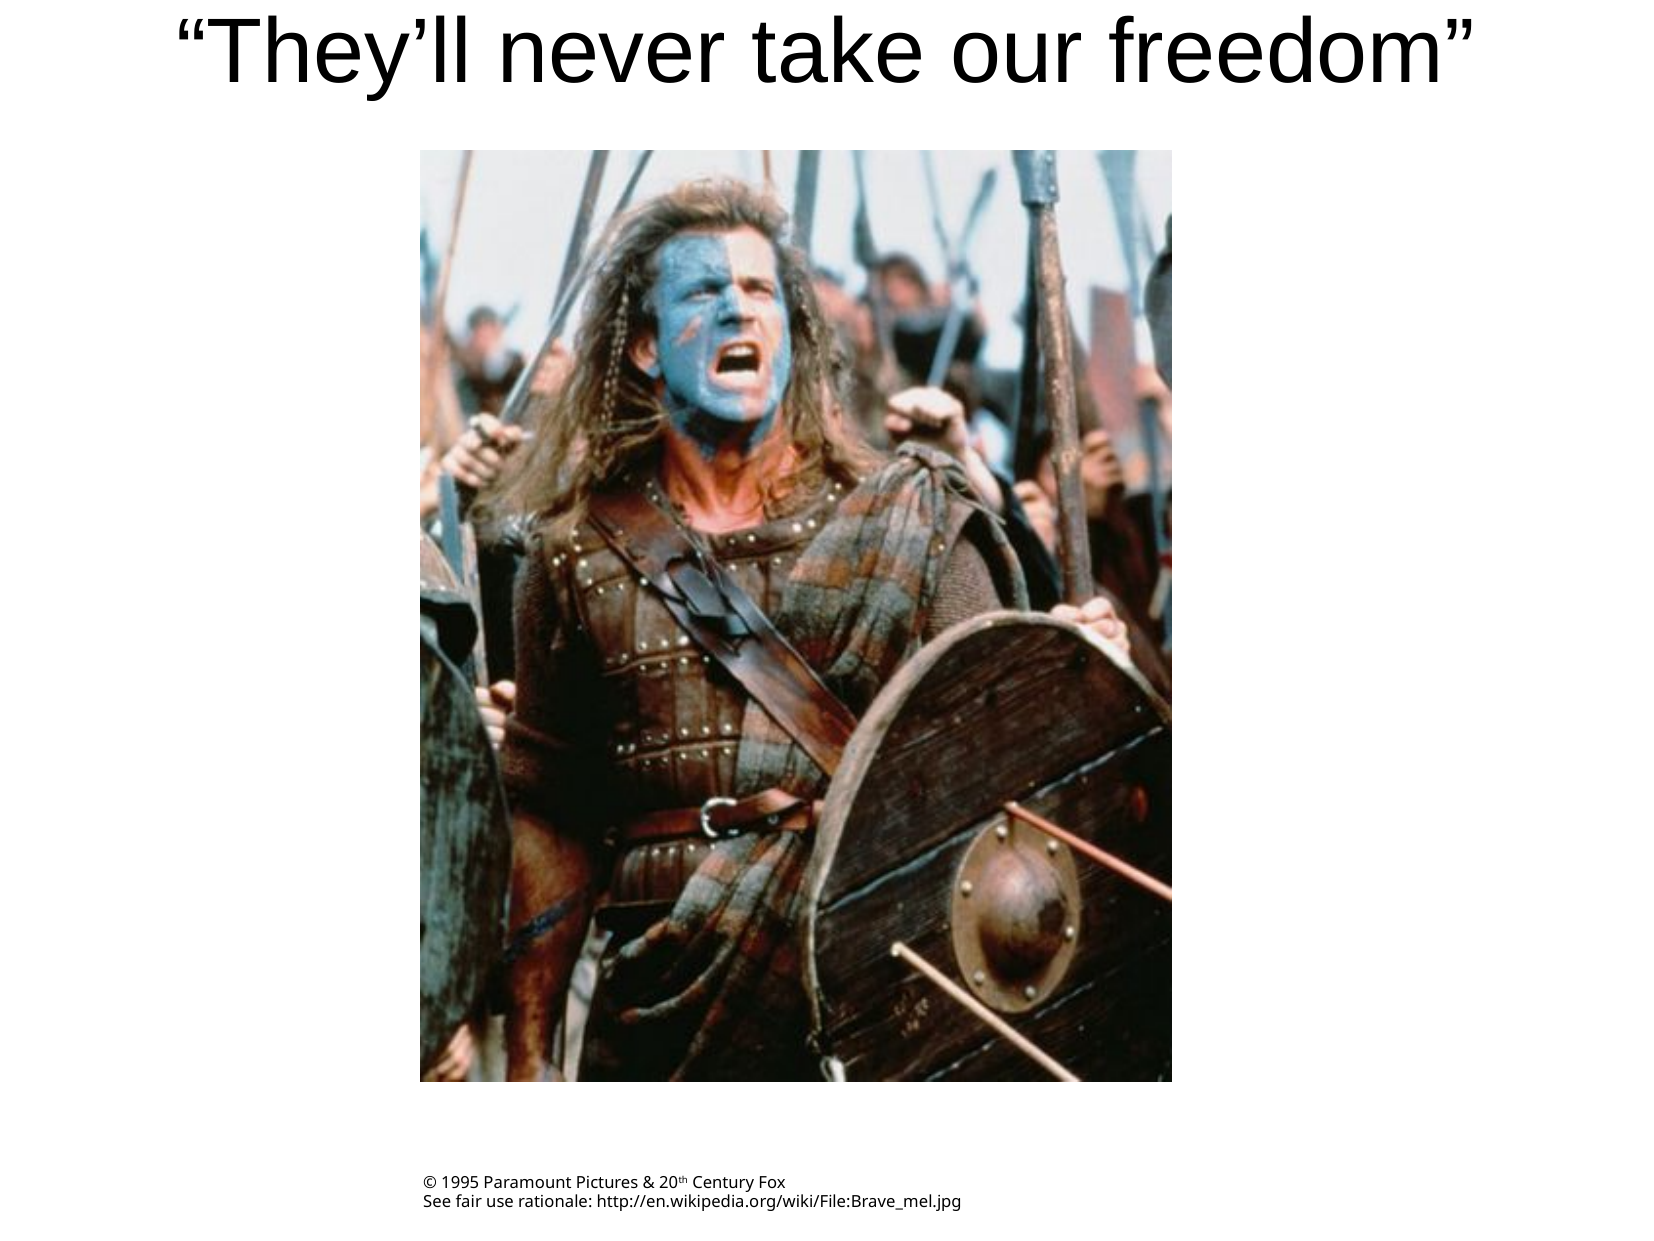

“They’ll never take our freedom”
© 1995 Paramount Pictures & 20th Century Fox
See fair use rationale: http://en.wikipedia.org/wiki/File:Brave_mel.jpg